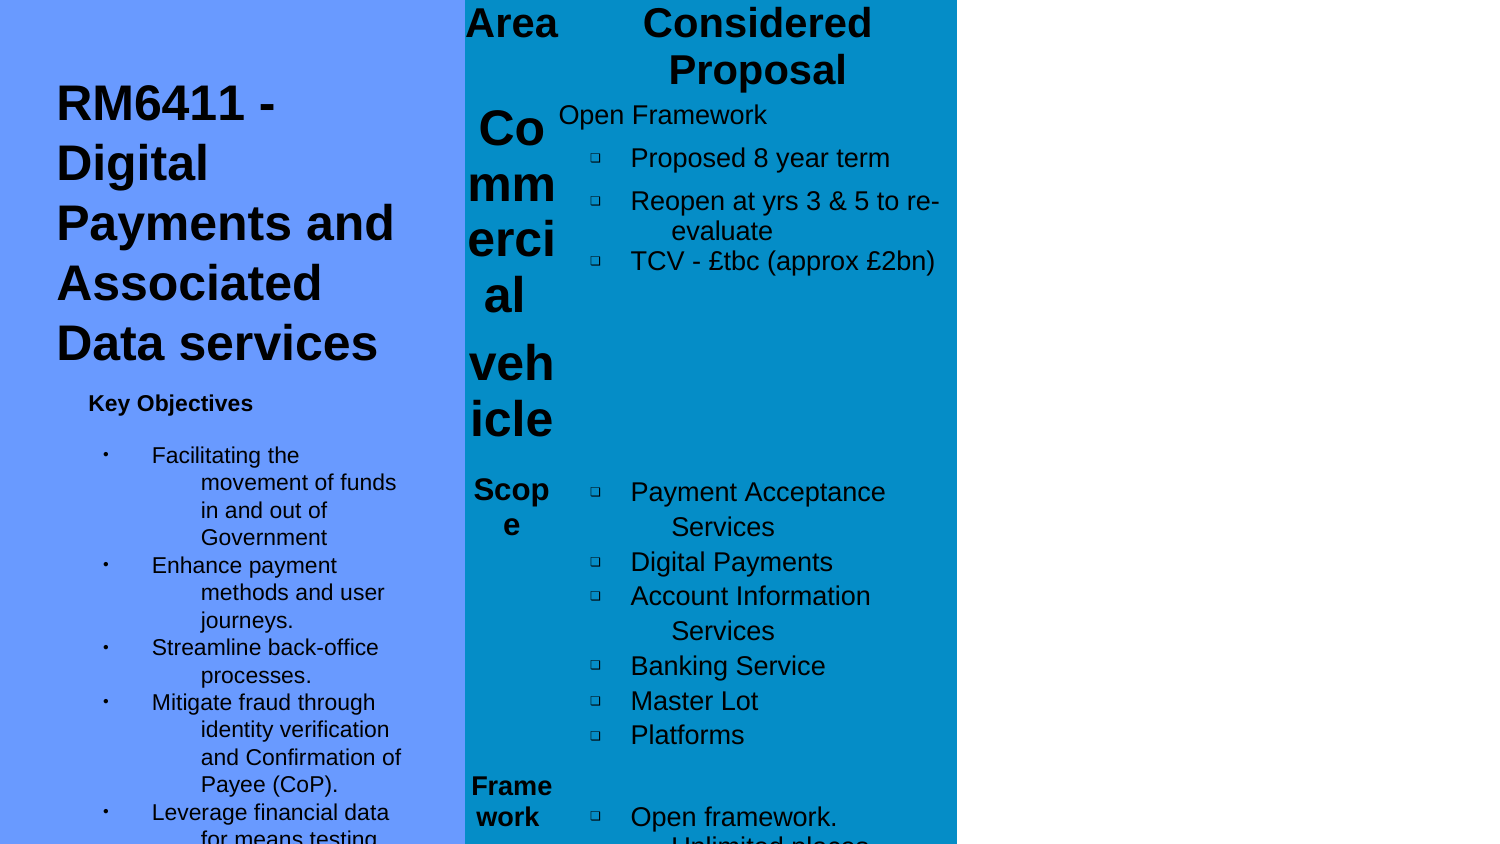

| Area | Considered Proposal |
| --- | --- |
| Commercial vehicle | Open Framework Proposed 8 year term Reopen at yrs 3 & 5 to re-evaluate TCV - £tbc (approx £2bn) |
| Scope | Payment Acceptance Services Digital Payments Account Information Services Banking Service Master Lot Platforms |
| Framework structure | Open framework. Unlimited places |
| Call-off mechanisms | No minimum or maximum term for call offs and flexibility to choose appropriate extension Incorporation of competitive flexible procedure into further competition allowing discovery, negotiation, presentations etc to be used as part of a call off mechanism, allowing for award without competition on certain lots. |
| Terms and conditions | PSC (Public Sector Contract) |
# RM6411 - Digital Payments and Associated Data services
Key Objectives
Facilitating the movement of funds in and out of Government
Enhance payment methods and user journeys.
Streamline back-office processes.
Mitigate fraud through identity verification and Confirmation of Payee (CoP).
Leverage financial data for means testing and decision-making.